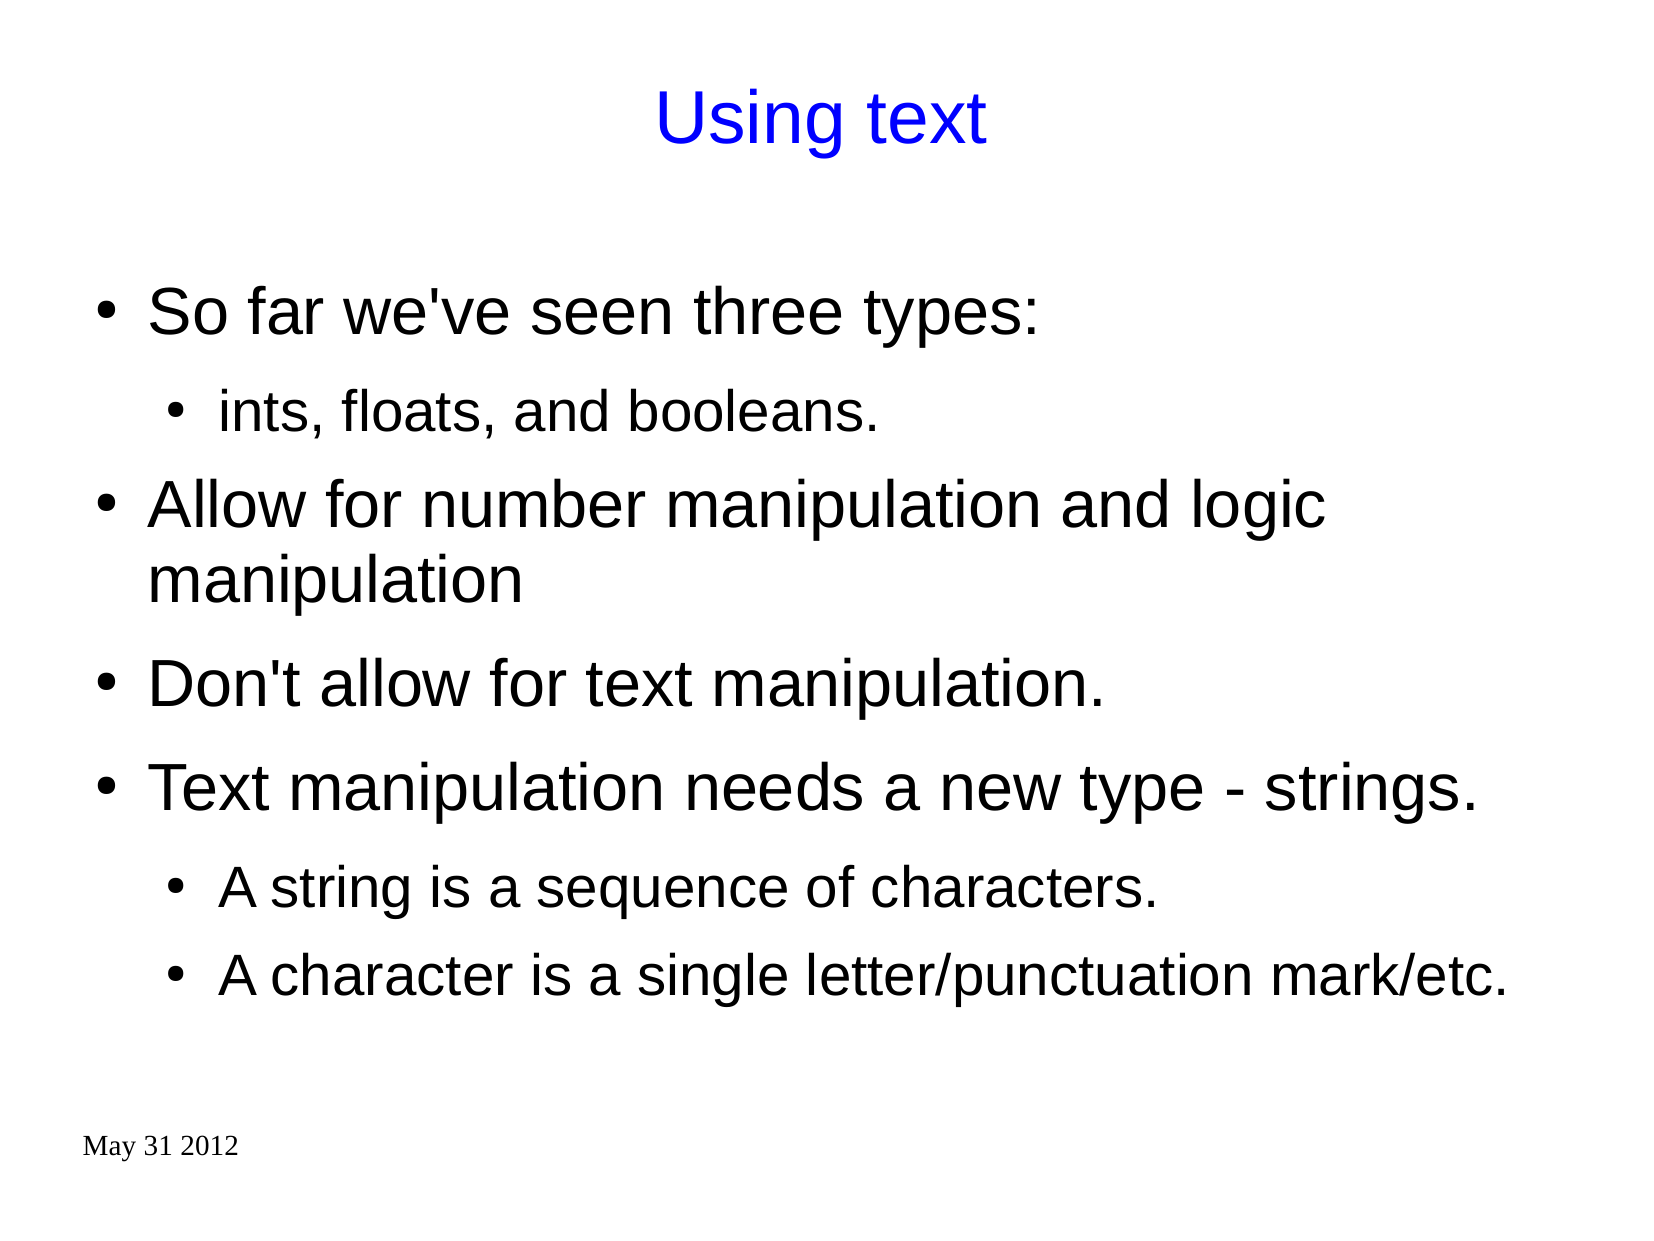

# Using text
So far we've seen three types:
ints, floats, and booleans.
Allow for number manipulation and logic manipulation
Don't allow for text manipulation.
Text manipulation needs a new type - strings.
A string is a sequence of characters.
A character is a single letter/punctuation mark/etc.
May 31 2012